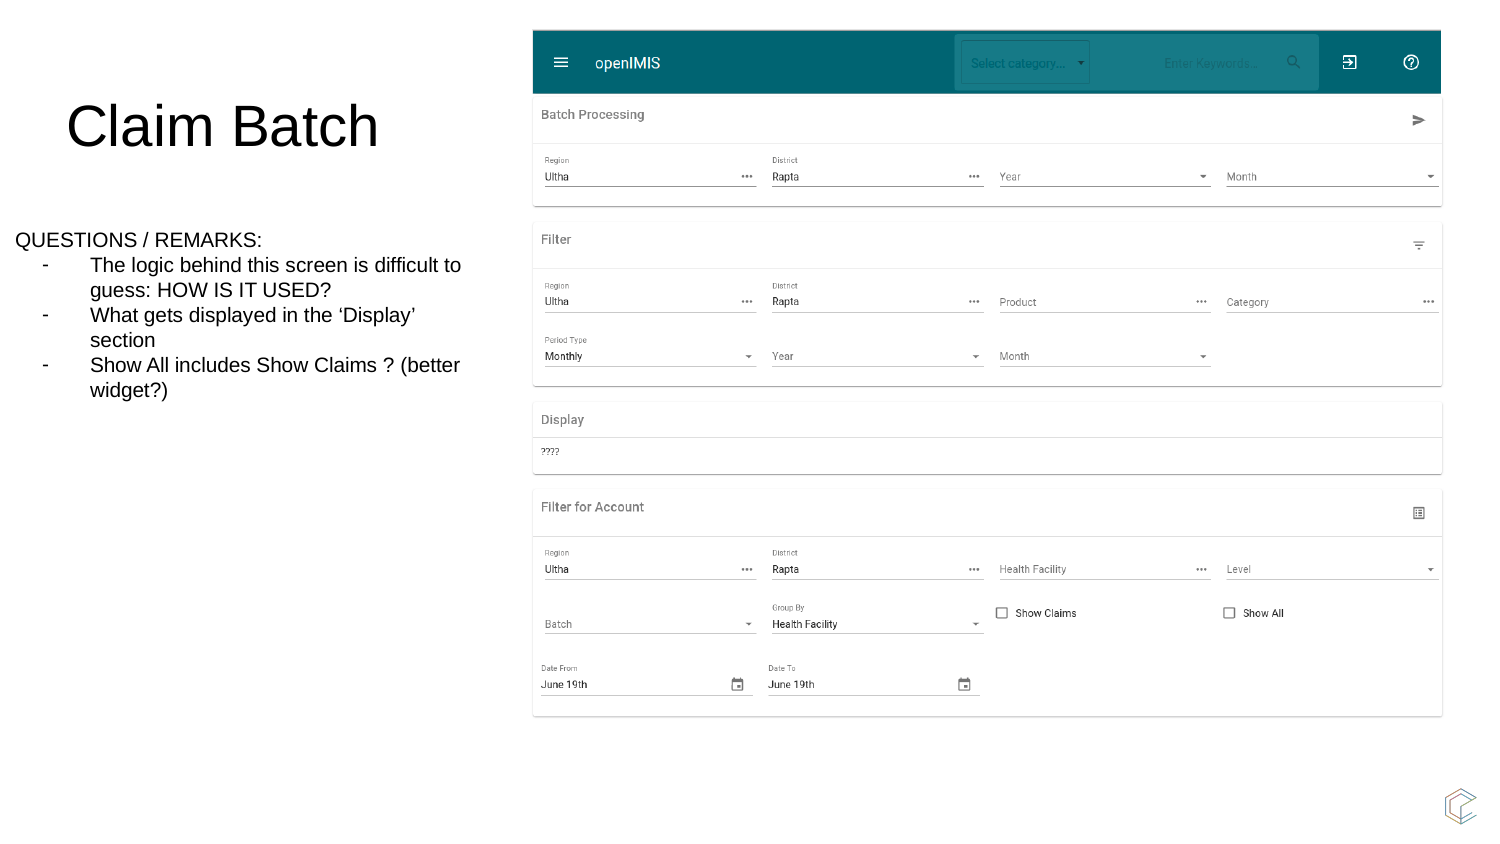

# Claim Batch
QUESTIONS / REMARKS:
The logic behind this screen is difficult to guess: HOW IS IT USED?
What gets displayed in the ‘Display’ section
Show All includes Show Claims ? (better widget?)